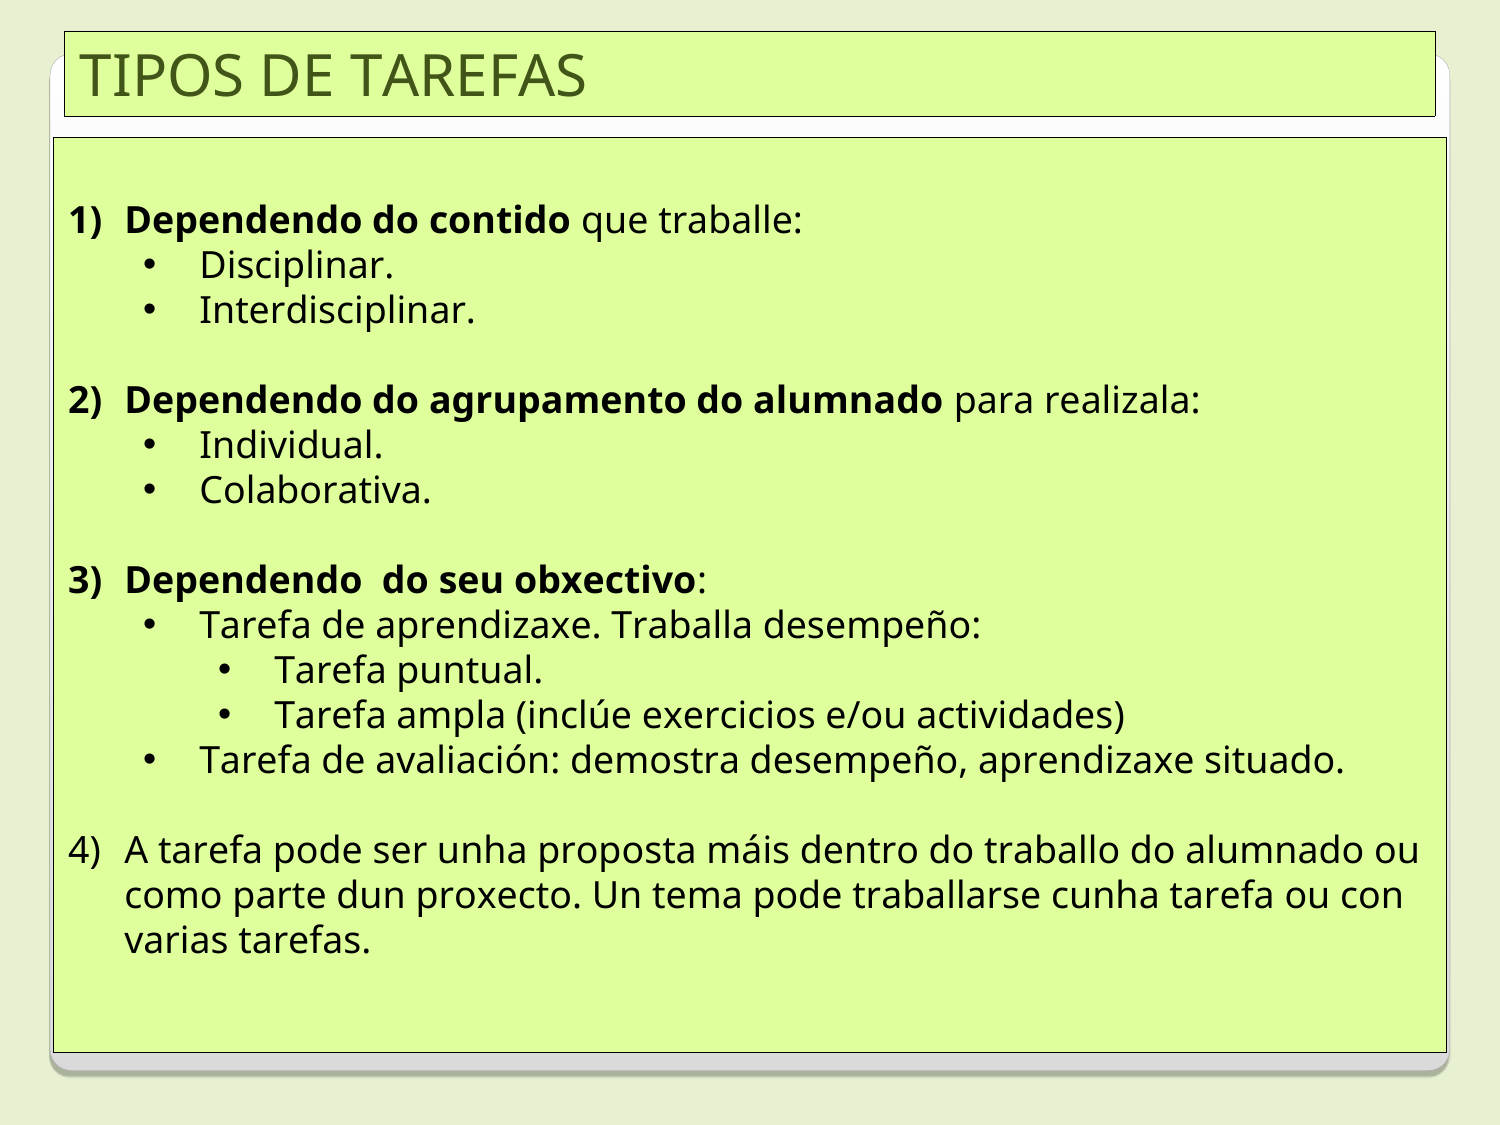

| TIPOS DE TAREFAS |
| --- |
| Dependendo do contido que traballe: Disciplinar. Interdisciplinar. Dependendo do agrupamento do alumnado para realizala: Individual. Colaborativa. Dependendo do seu obxectivo: Tarefa de aprendizaxe. Traballa desempeño: Tarefa puntual. Tarefa ampla (inclúe exercicios e/ou actividades) Tarefa de avaliación: demostra desempeño, aprendizaxe situado. A tarefa pode ser unha proposta máis dentro do traballo do alumnado ou como parte dun proxecto. Un tema pode traballarse cunha tarefa ou con varias tarefas. |
| --- |